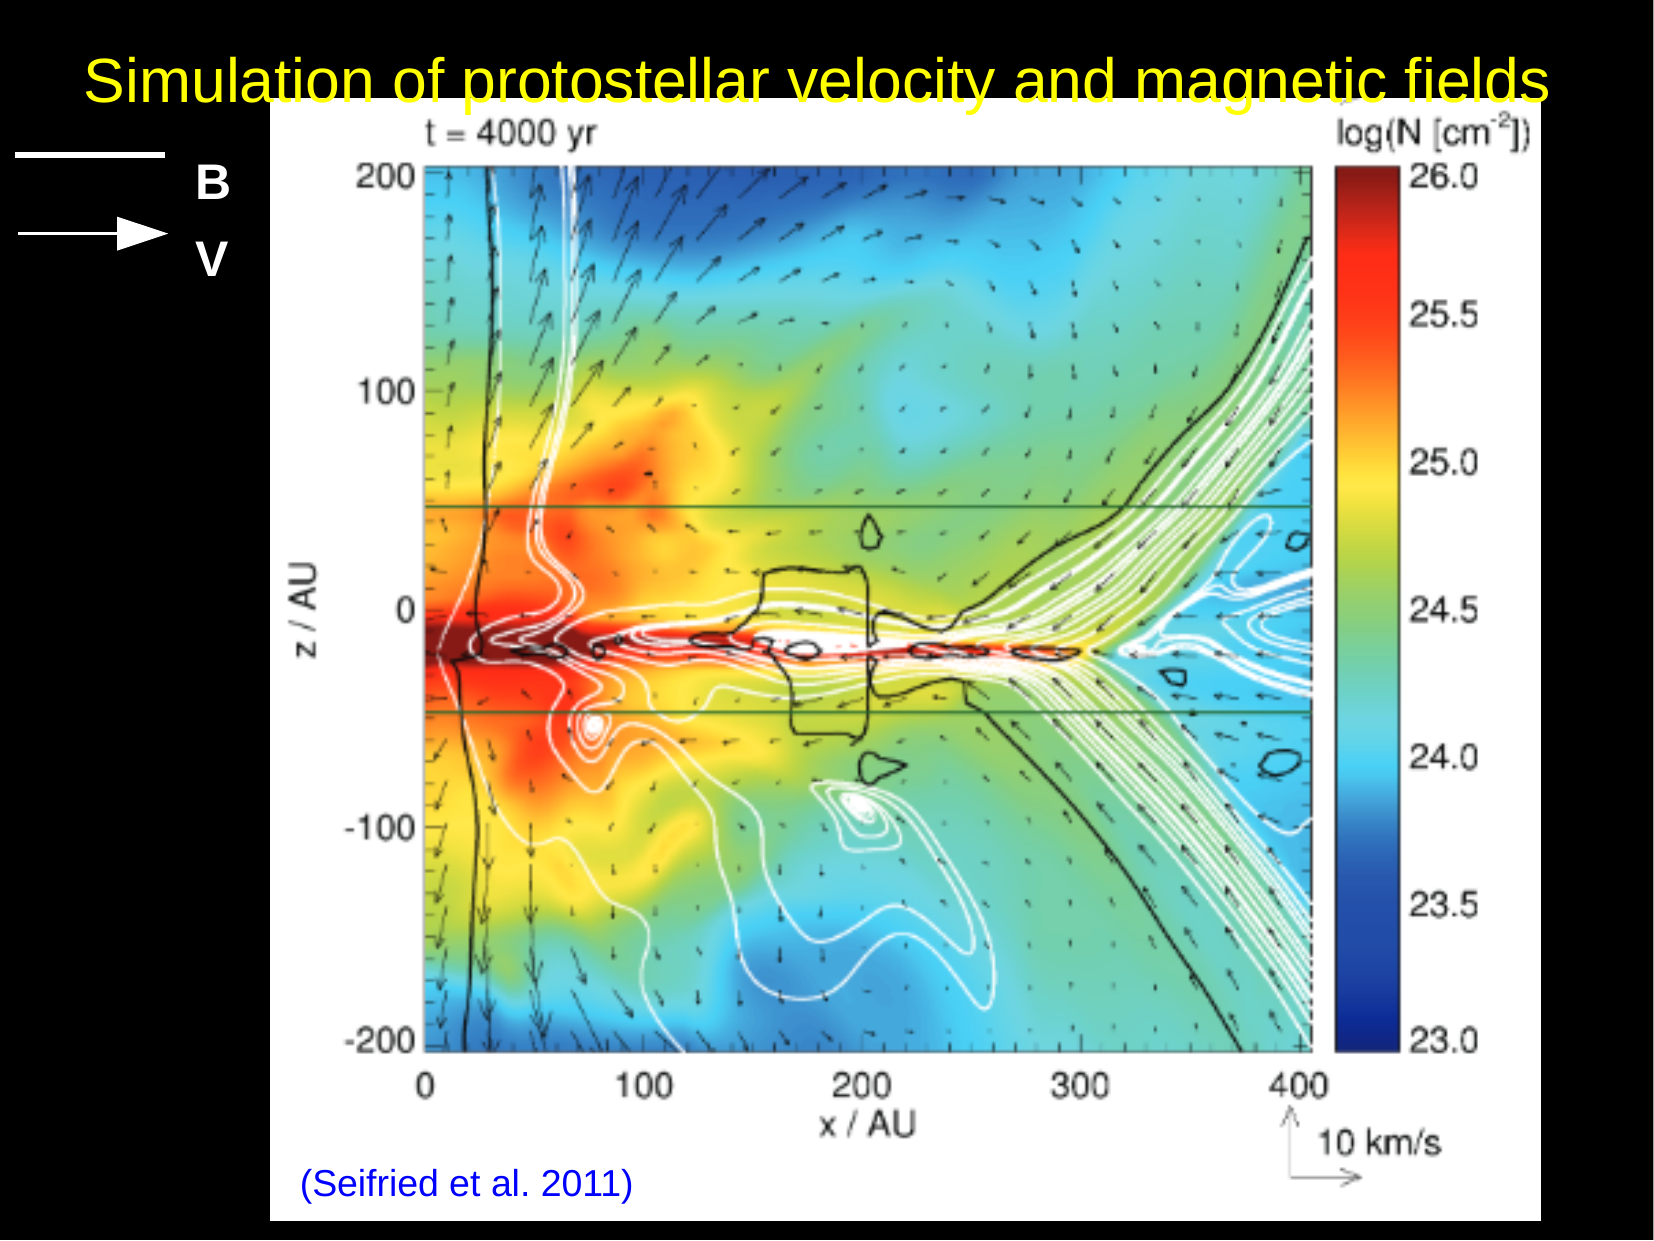

Simulation of protostellar velocity and magnetic fields
B
V
(Seifried et al. 2011)